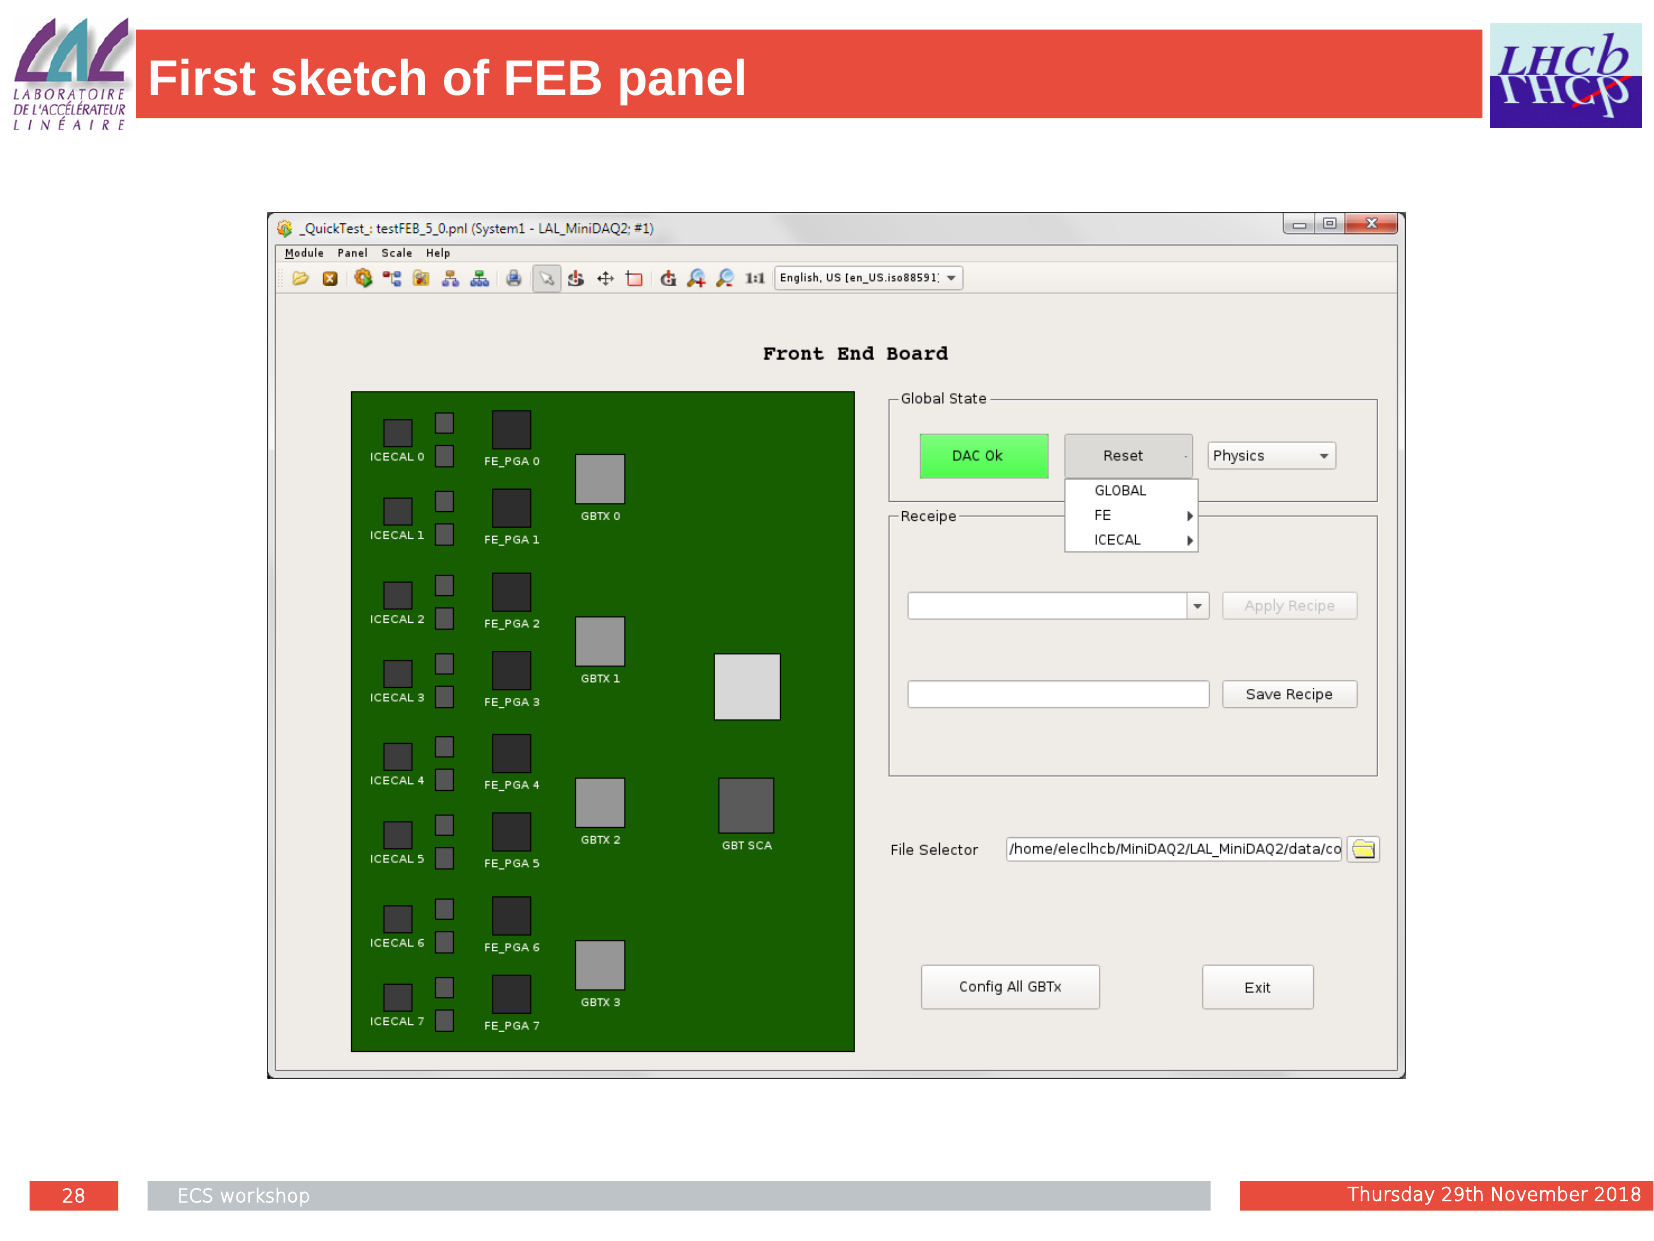

# First sketch of FEB panel
28
ECS workshop
Thursday 29th November 2018